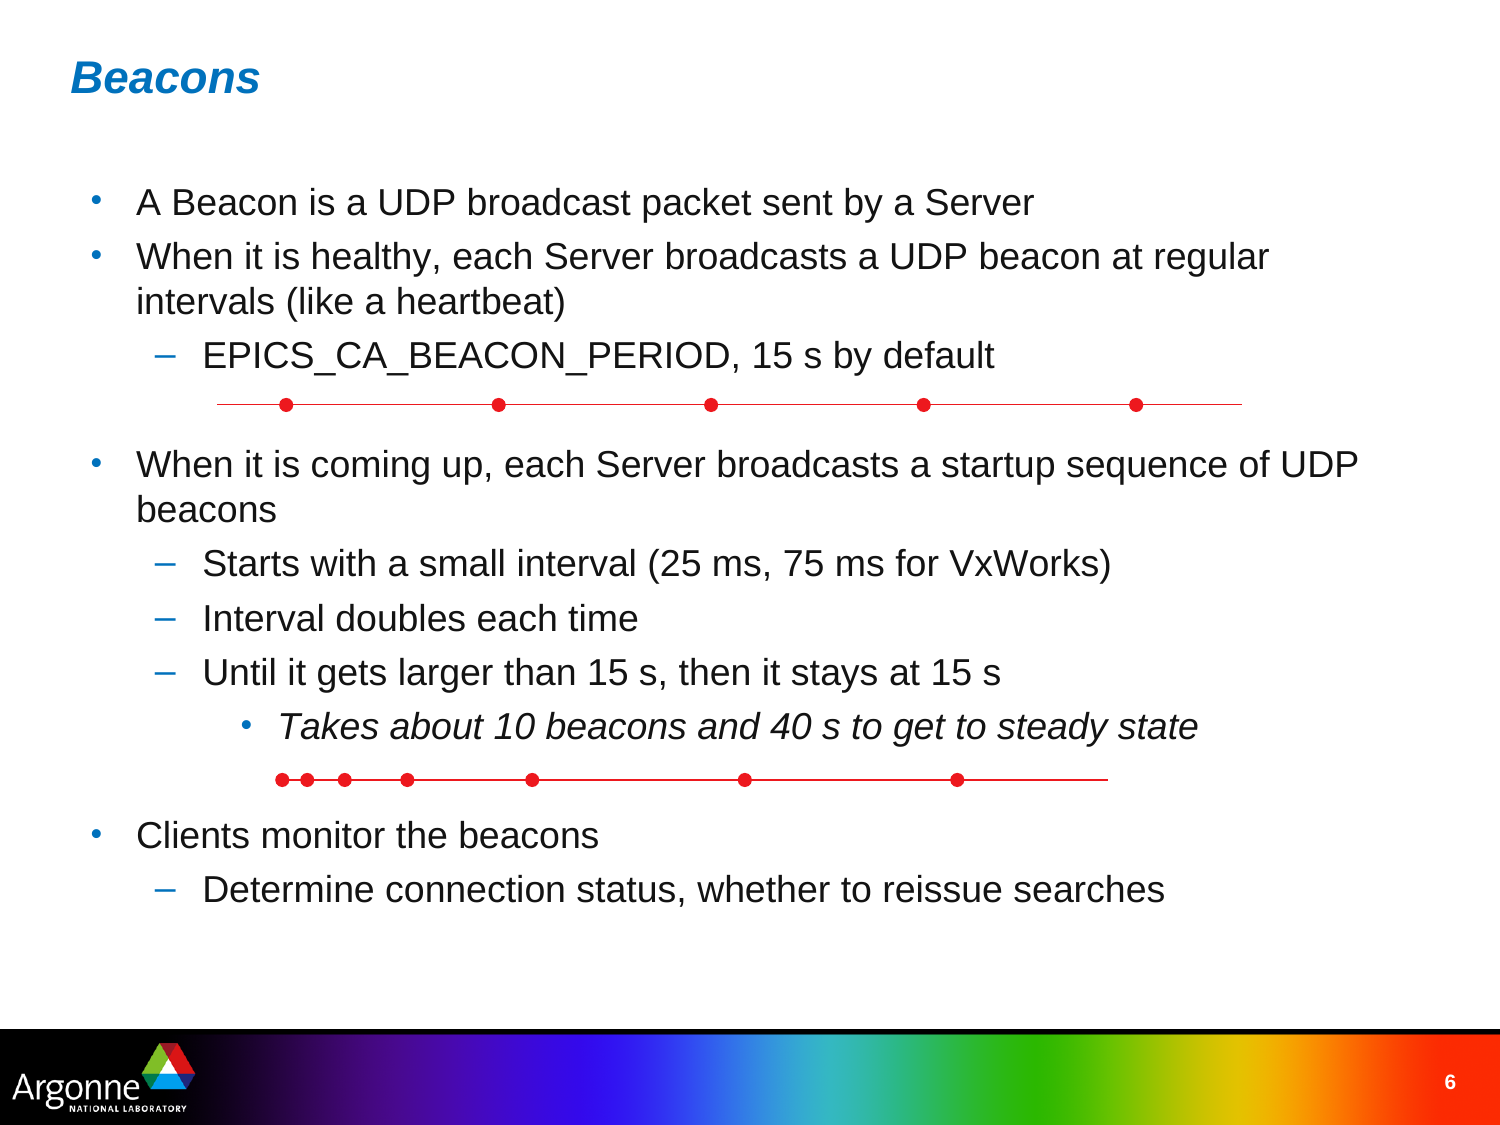

Beacons
# A Beacon is a UDP broadcast packet sent by a Server
When it is healthy, each Server broadcasts a UDP beacon at regular intervals (like a heartbeat)
EPICS_CA_BEACON_PERIOD, 15 s by default
When it is coming up, each Server broadcasts a startup sequence of UDP beacons
Starts with a small interval (25 ms, 75 ms for VxWorks)
Interval doubles each time
Until it gets larger than 15 s, then it stays at 15 s
Takes about 10 beacons and 40 s to get to steady state
Clients monitor the beacons
Determine connection status, whether to reissue searches
6